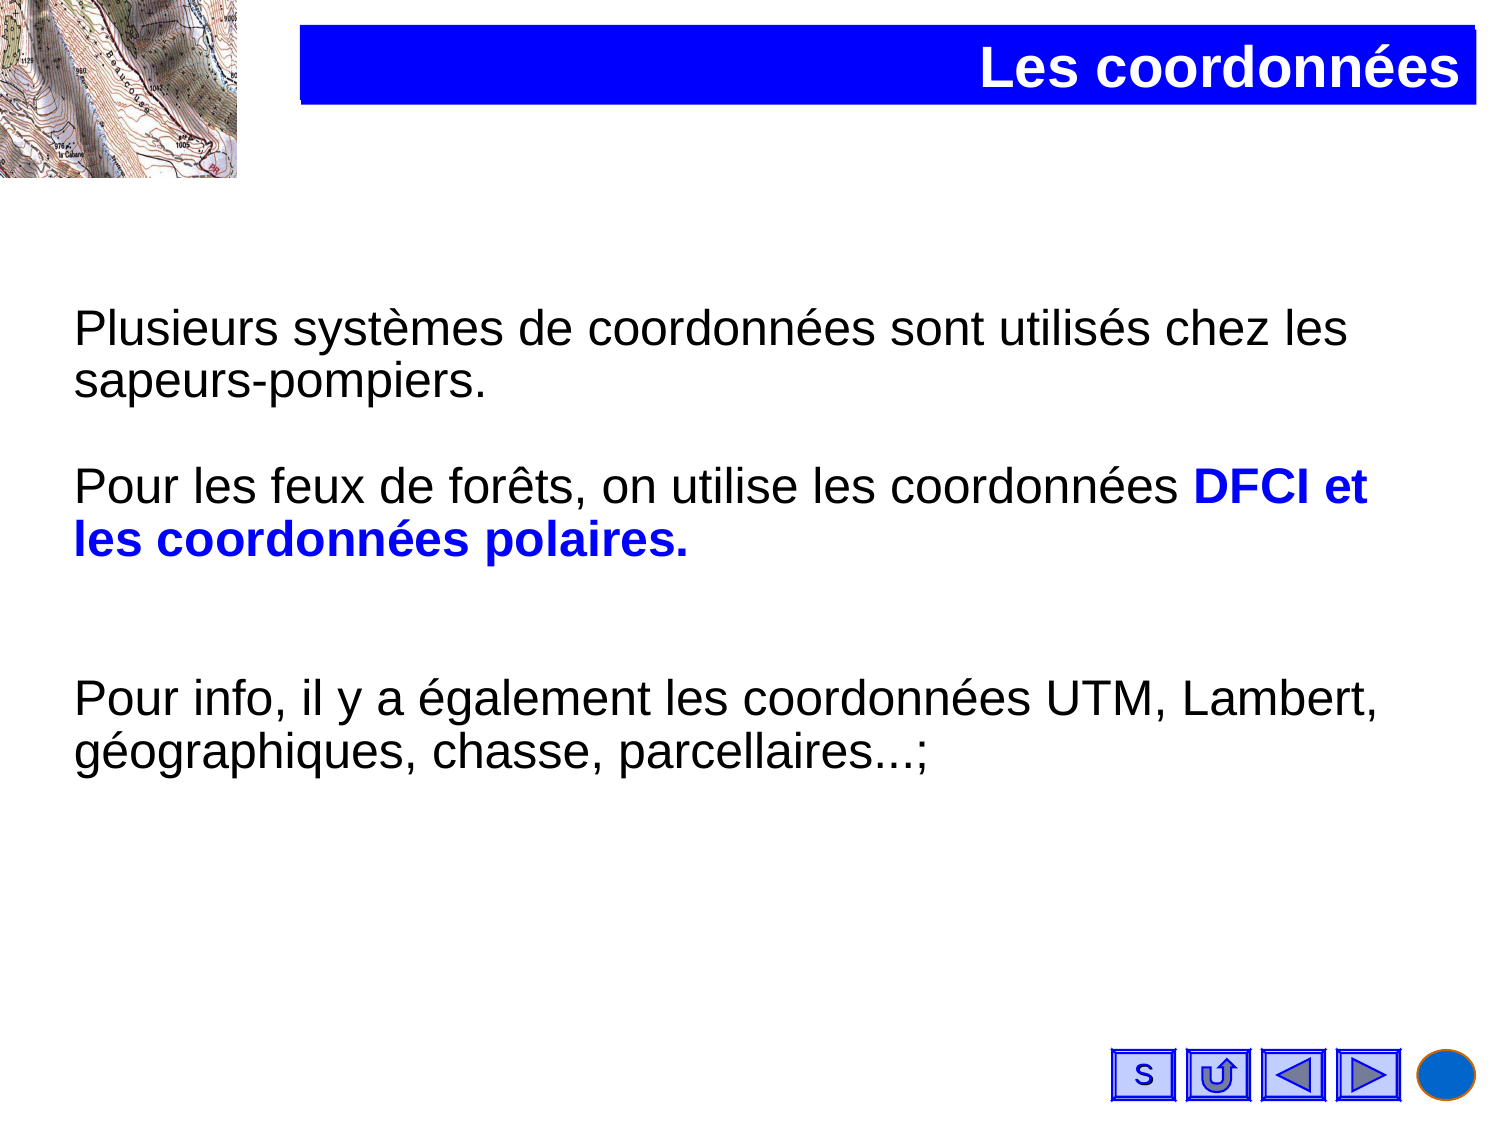

Les coordonnées
Plusieurs systèmes de coordonnées sont utilisés chez les sapeurs-pompiers.
Pour les feux de forêts, on utilise les coordonnées DFCI et les coordonnées polaires.
Pour info, il y a également les coordonnées UTM, Lambert, géographiques, chasse, parcellaires...;